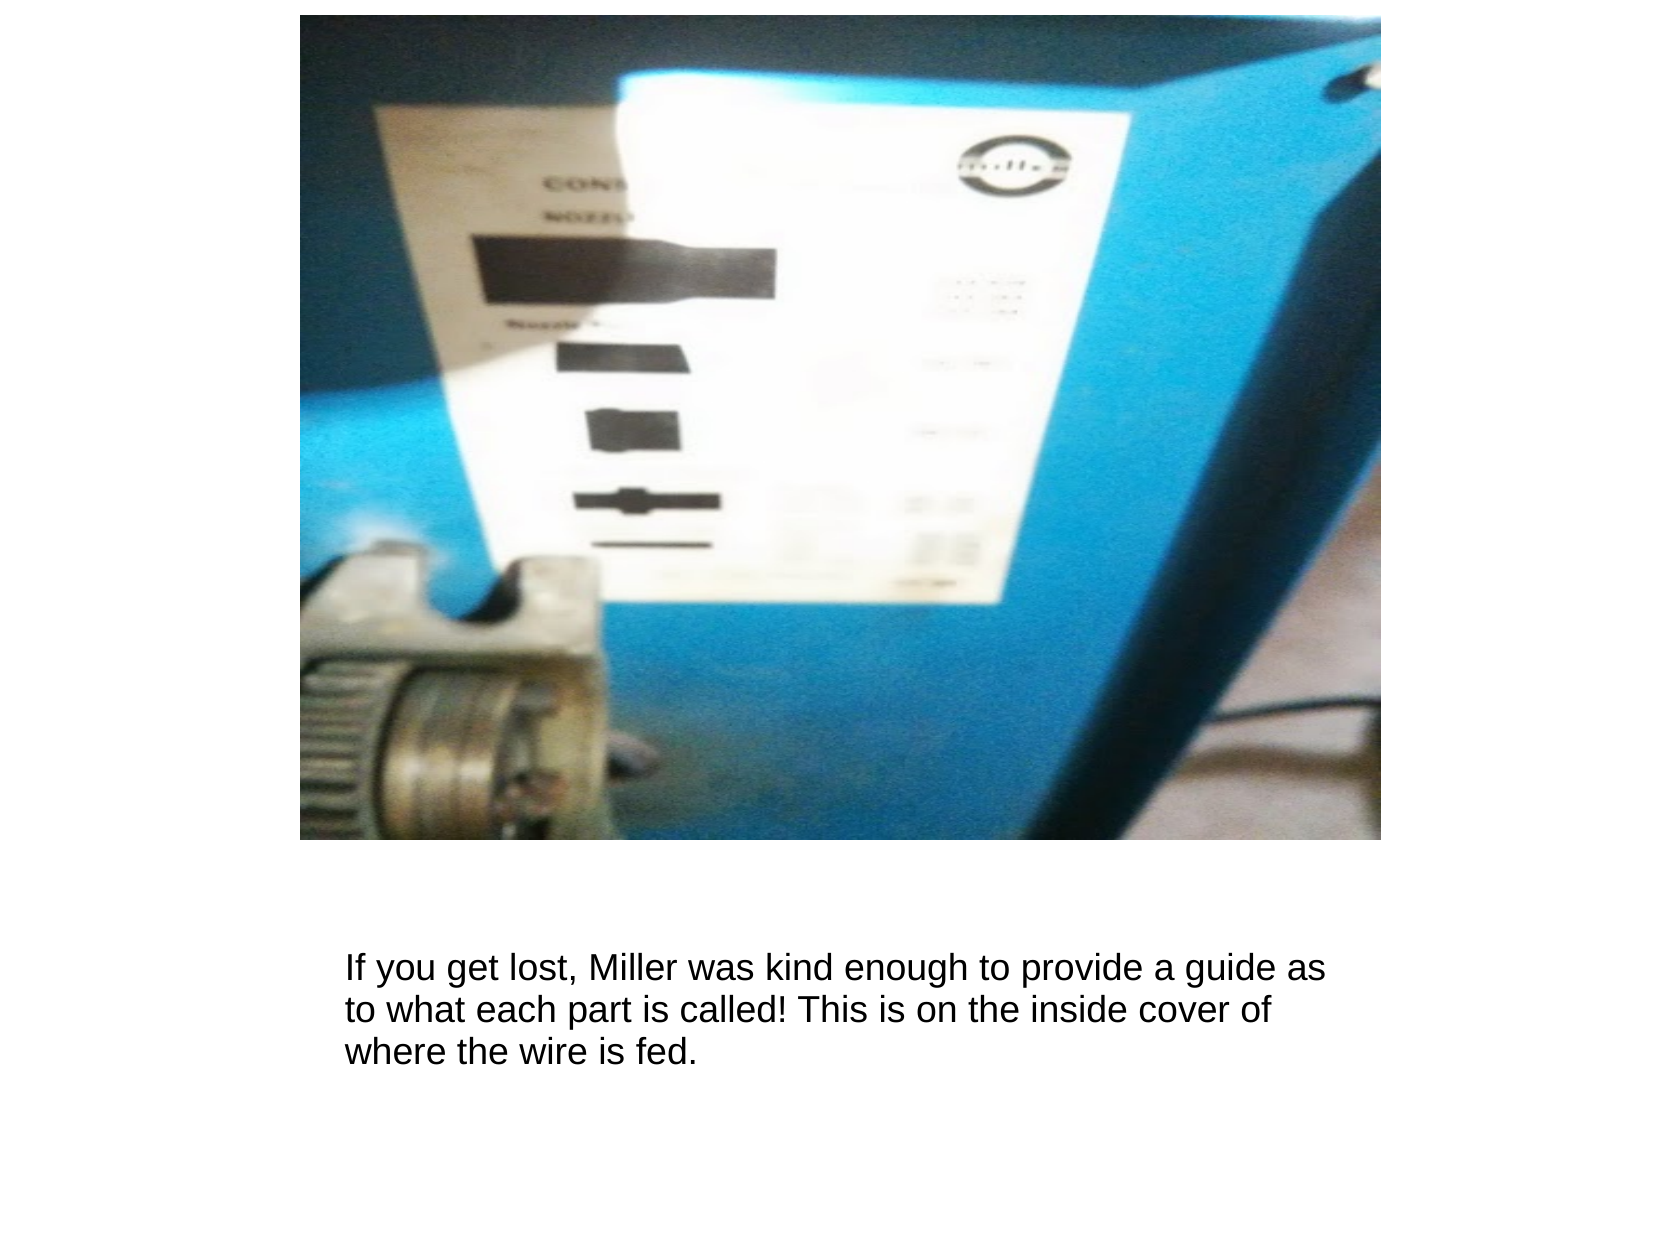

If you get lost, Miller was kind enough to provide a guide as to what each part is called! This is on the inside cover of where the wire is fed.